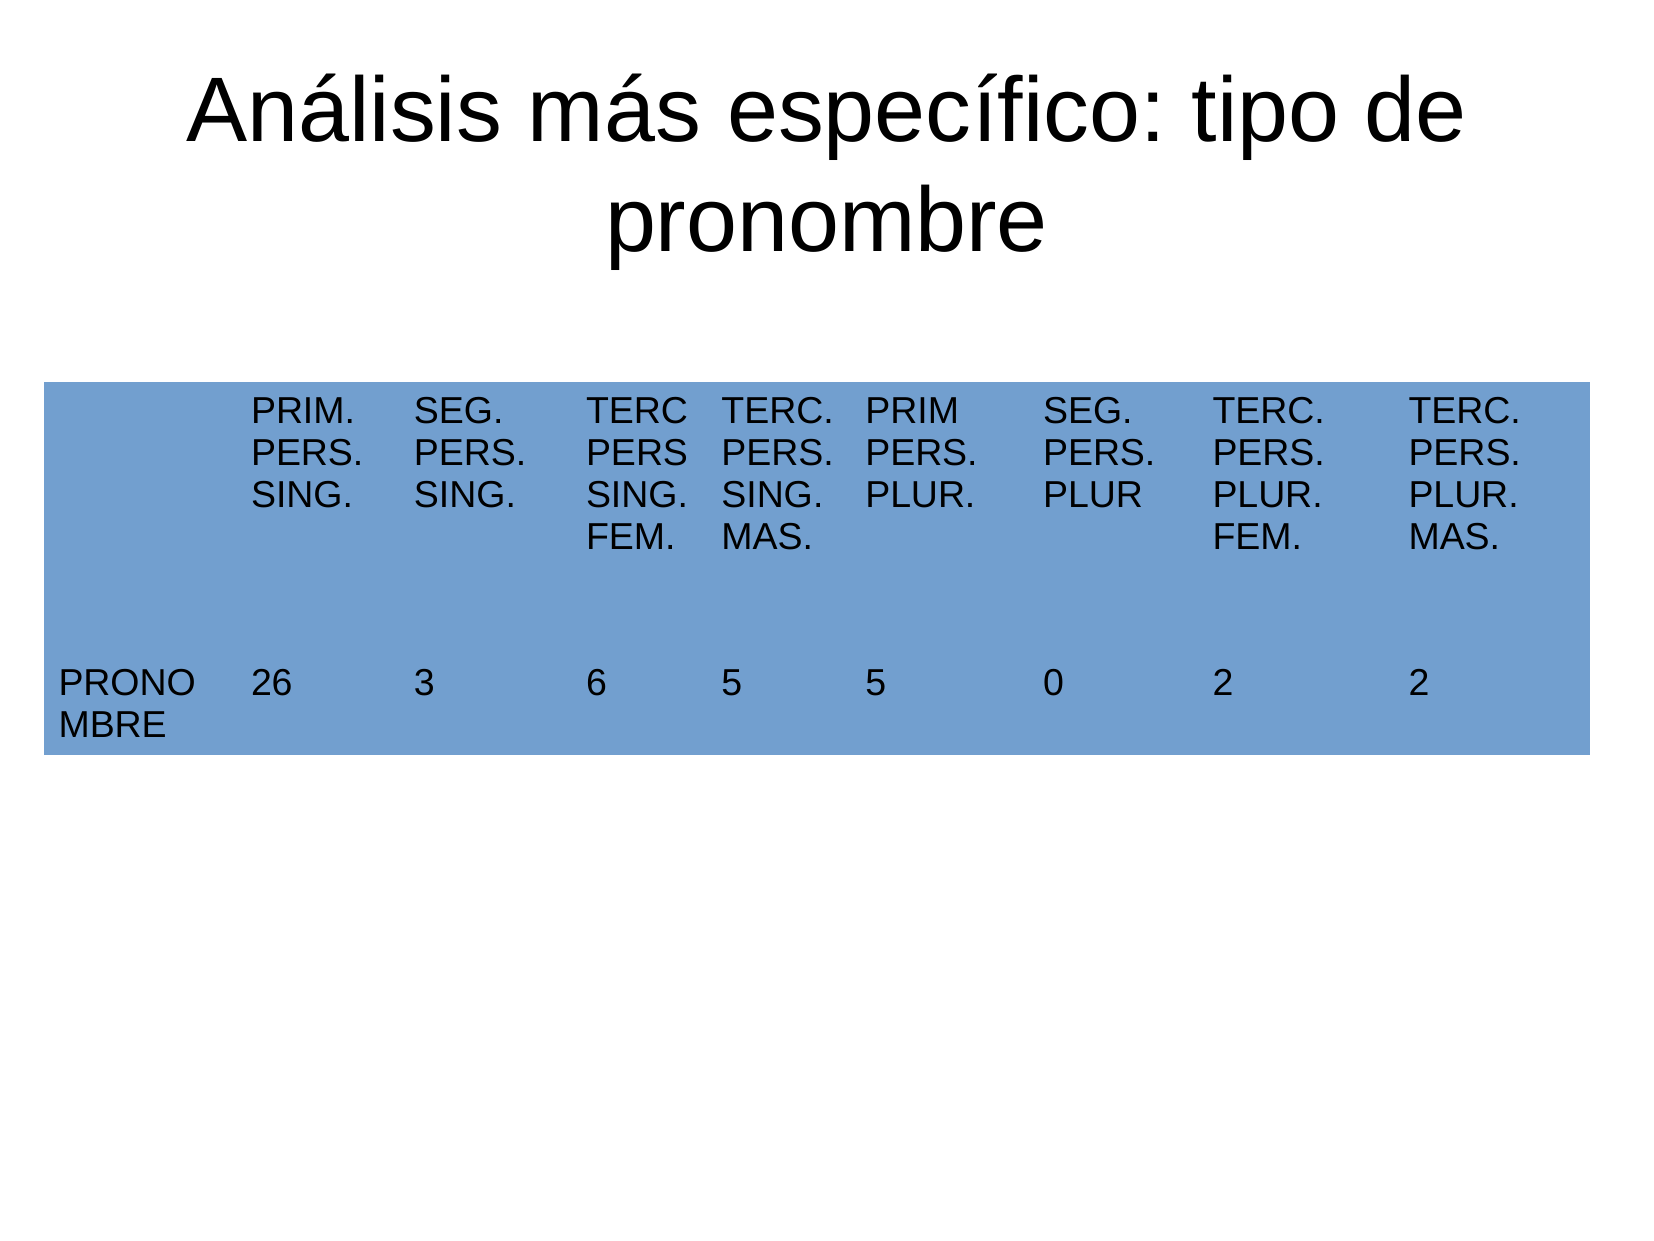

# Análisis más específico: tipo de pronombre
| | PRIM. PERS. SING. | SEG. PERS. SING. | TERC PERS SING. FEM. | TERC. PERS. SING. MAS. | PRIM PERS. PLUR. | SEG. PERS. PLUR | TERC. PERS. PLUR. FEM. | TERC. PERS. PLUR. MAS. |
| --- | --- | --- | --- | --- | --- | --- | --- | --- |
| PRONOMBRE | 26 | 3 | 6 | 5 | 5 | 0 | 2 | 2 |